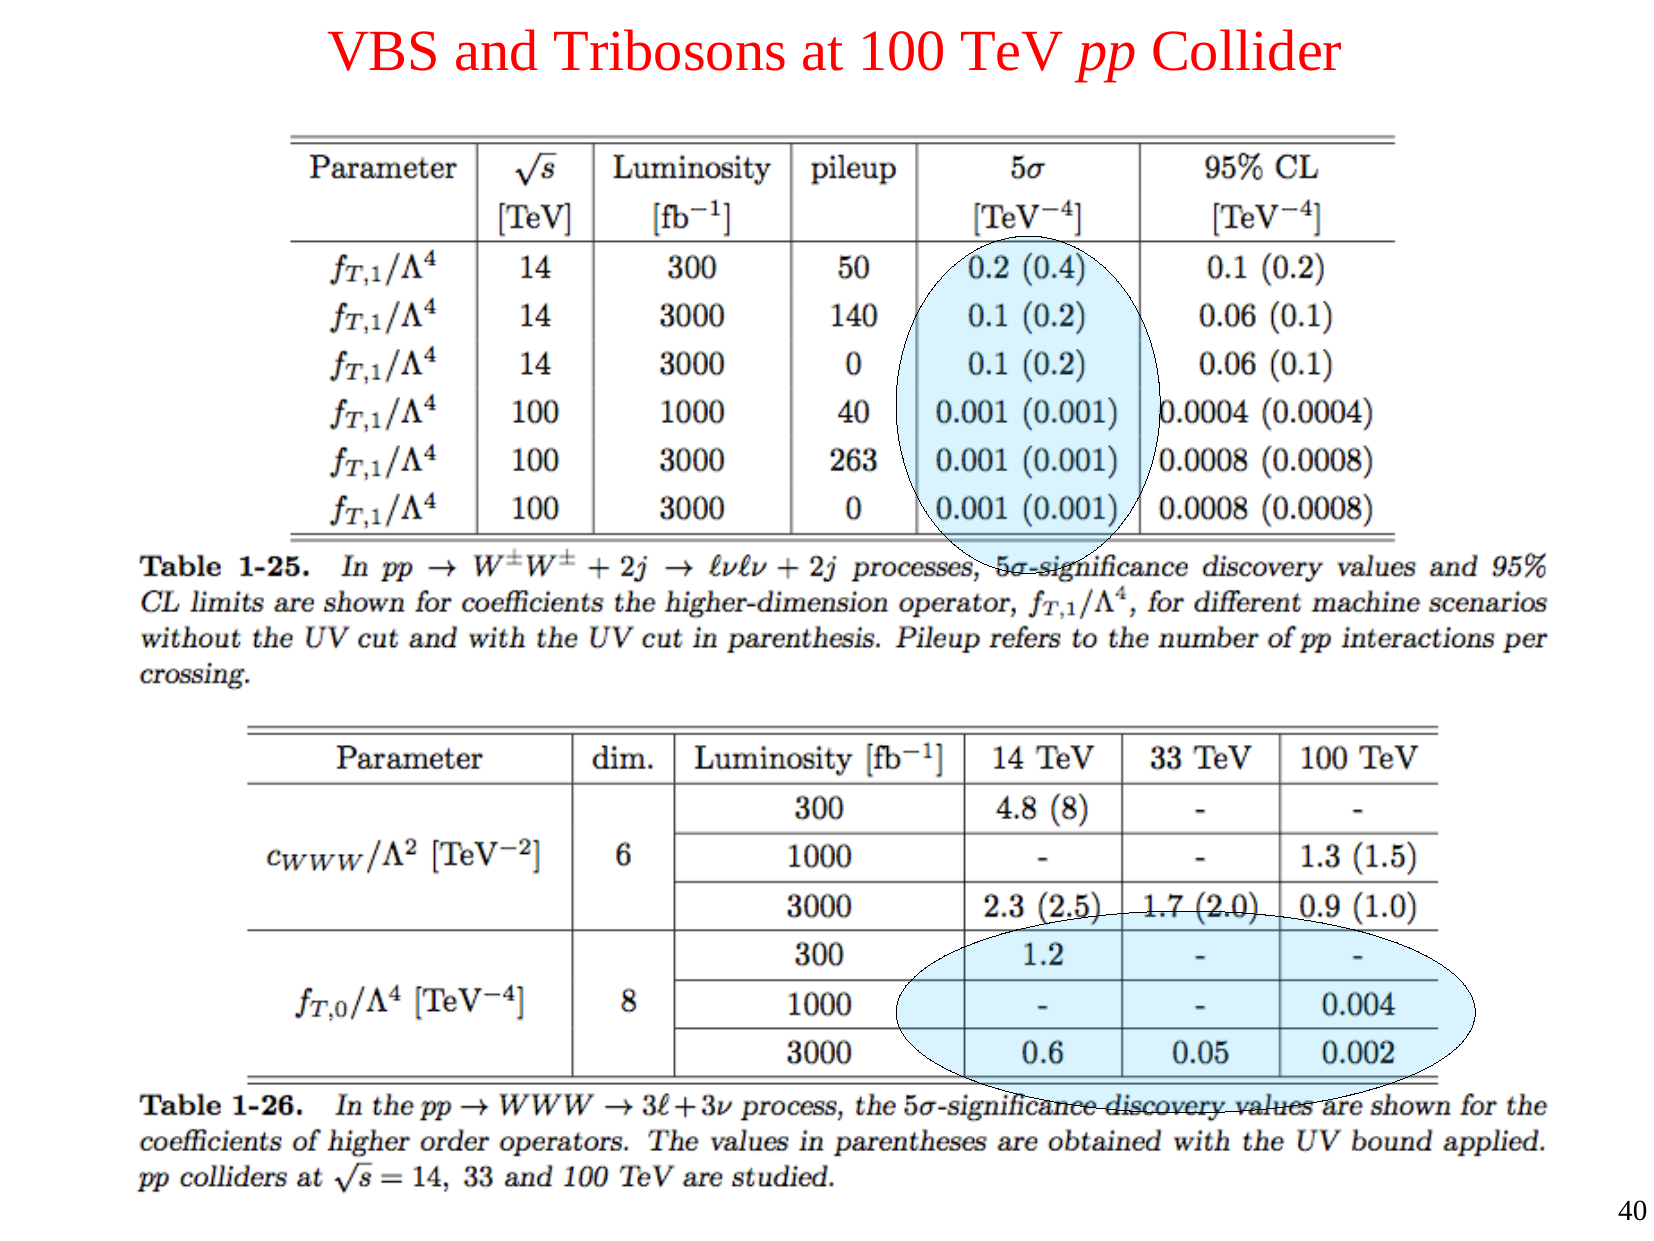

# VBS and Tribosons at 100 TeV pp Collider
40